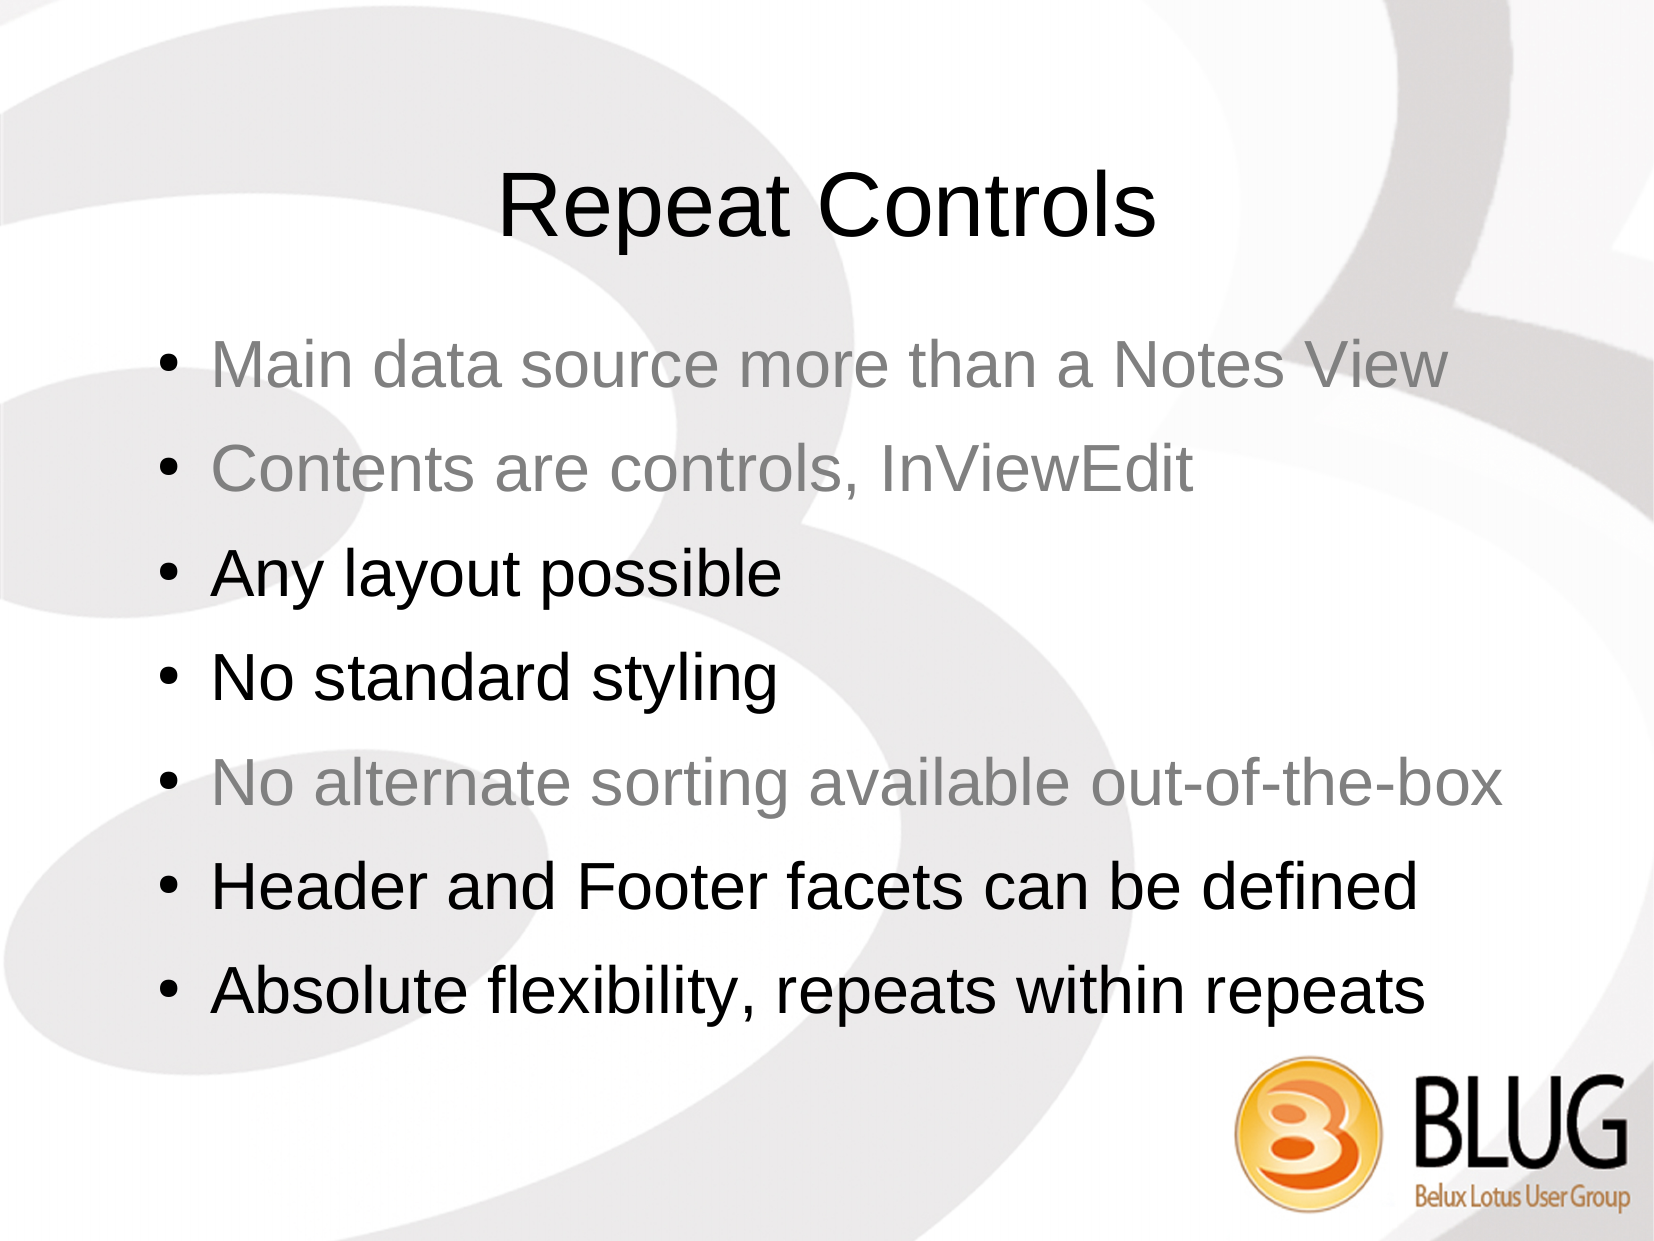

Repeat Controls
# Main data source more than a Notes View
Contents are controls, InViewEdit
Any layout possible
No standard styling
No alternate sorting available out-of-the-box
Header and Footer facets can be defined
Absolute flexibility, repeats within repeats